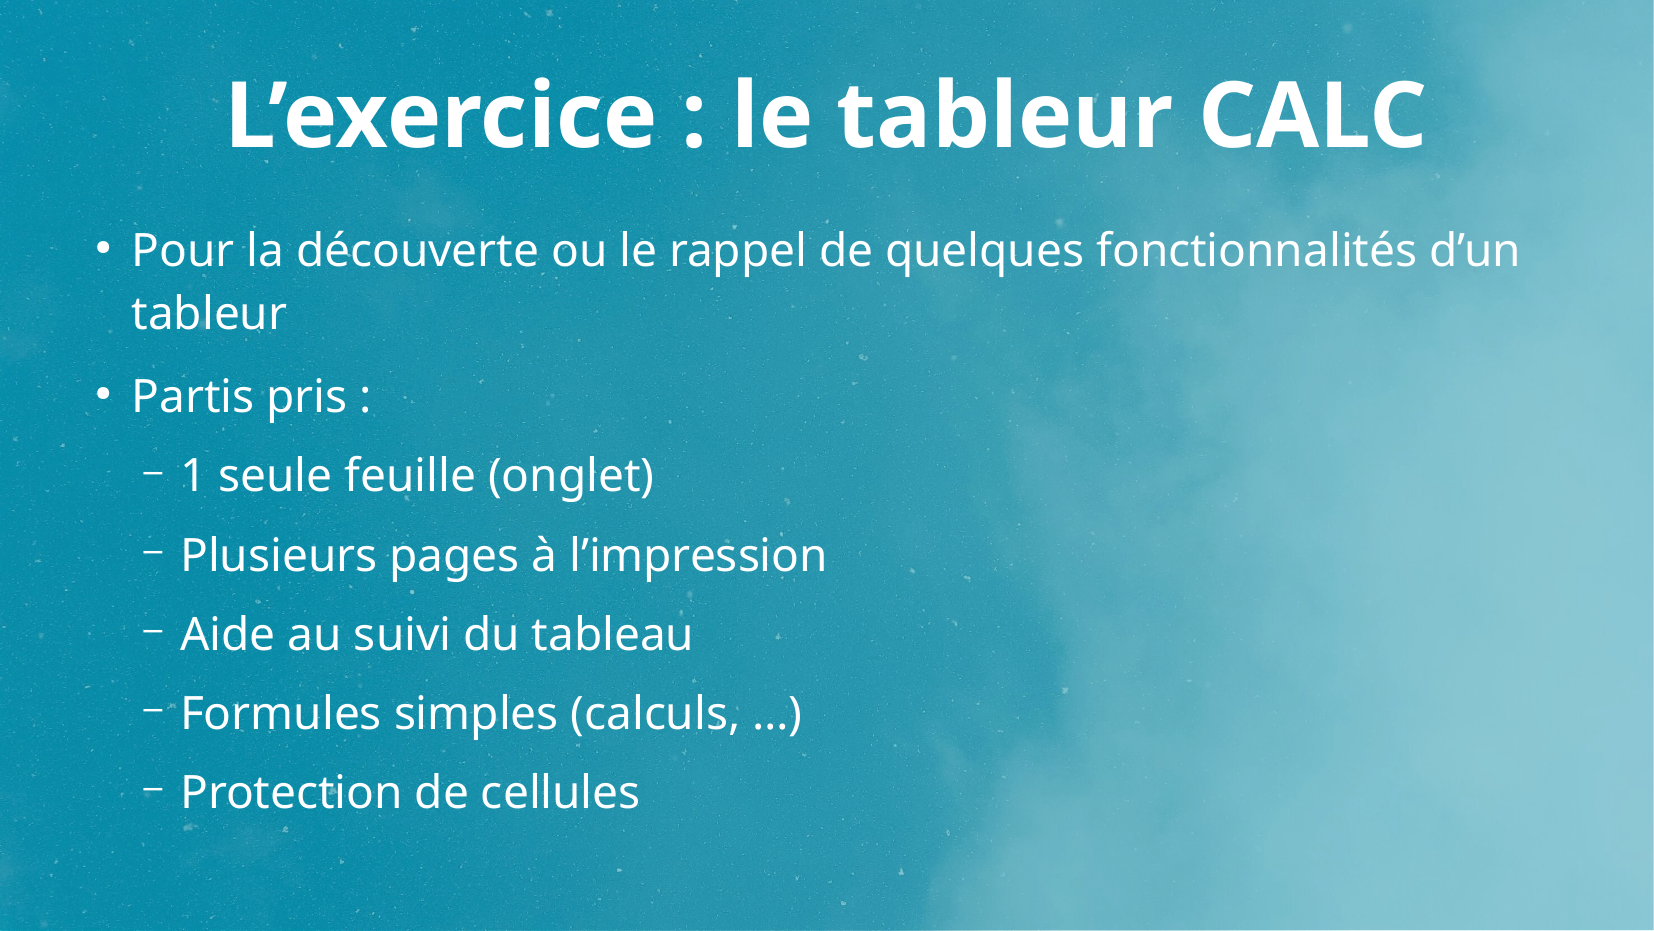

# L’exercice : le tableur CALC
Pour la découverte ou le rappel de quelques fonctionnalités d’un tableur
Partis pris :
1 seule feuille (onglet)
Plusieurs pages à l’impression
Aide au suivi du tableau
Formules simples (calculs, …)
Protection de cellules